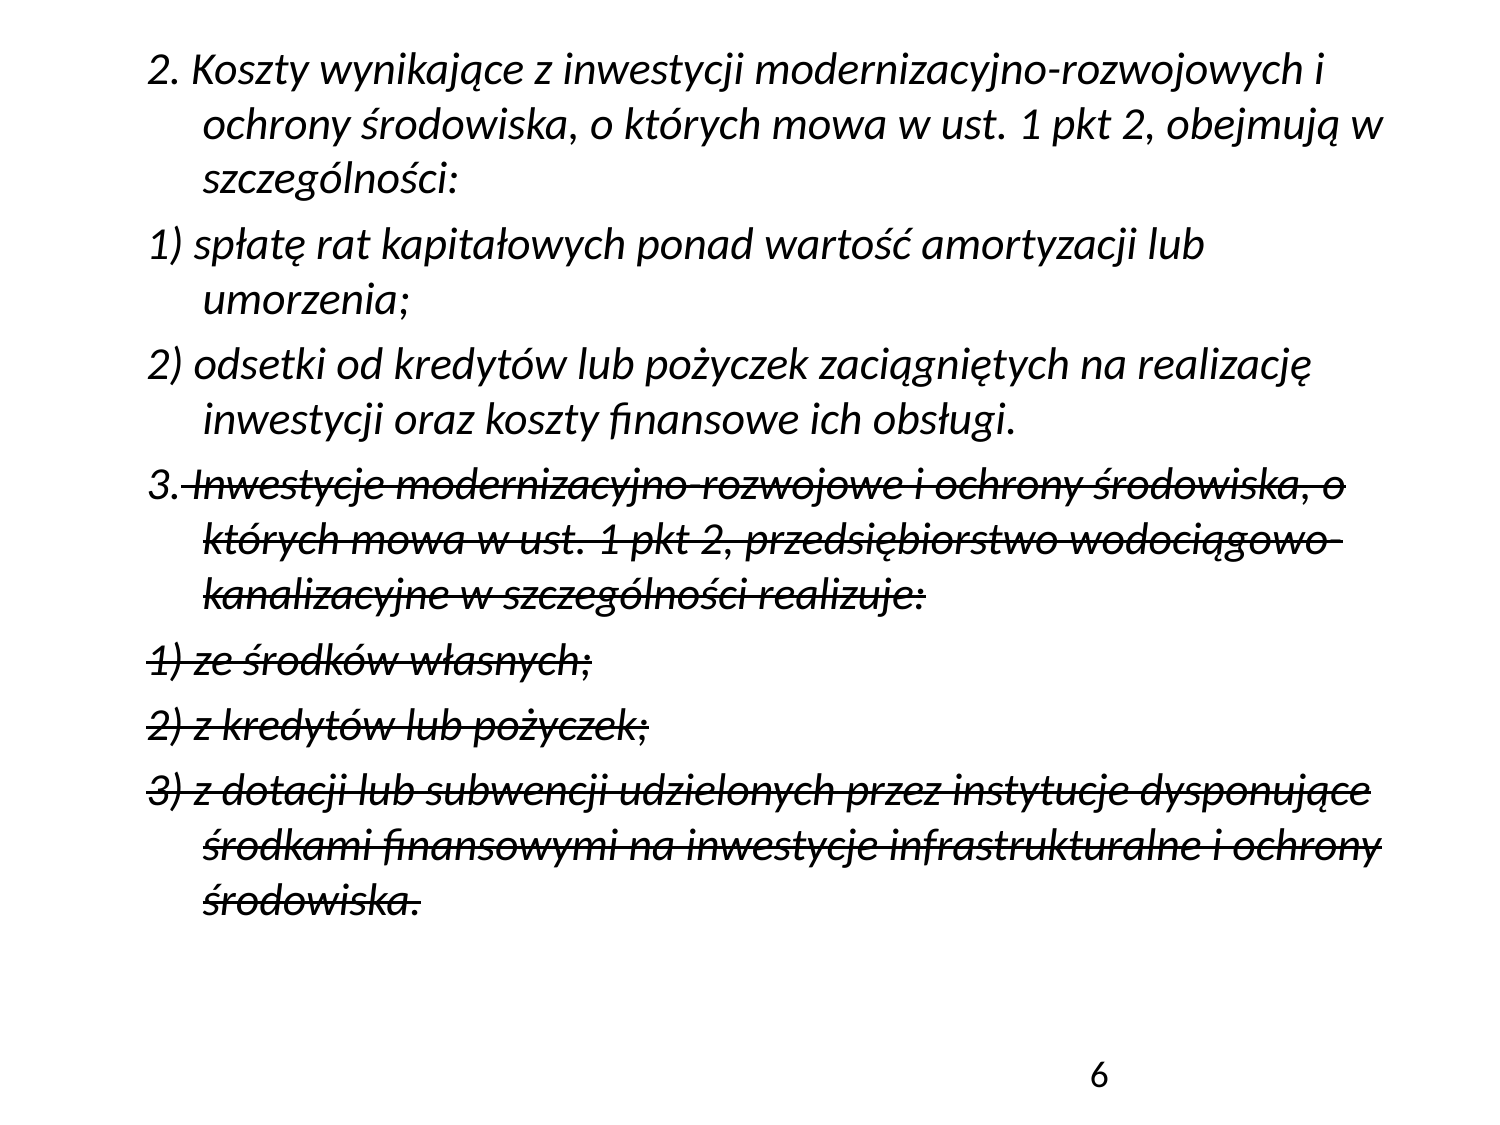

#
2. Koszty wynikające z inwestycji modernizacyjno-rozwojowych i ochrony środowiska, o których mowa w ust. 1 pkt 2, obejmują w szczególności:
1) spłatę rat kapitałowych ponad wartość amortyzacji lub umorzenia;
2) odsetki od kredytów lub pożyczek zaciągniętych na realizację inwestycji oraz koszty finansowe ich obsługi.
3. Inwestycje modernizacyjno-rozwojowe i ochrony środowiska, o których mowa w ust. 1 pkt 2, przedsiębiorstwo wodociągowo-kanalizacyjne w szczególności realizuje:
1) ze środków własnych;
2) z kredytów lub pożyczek;
3) z dotacji lub subwencji udzielonych przez instytucje dysponujące środkami finansowymi na inwestycje infrastrukturalne i ochrony środowiska.